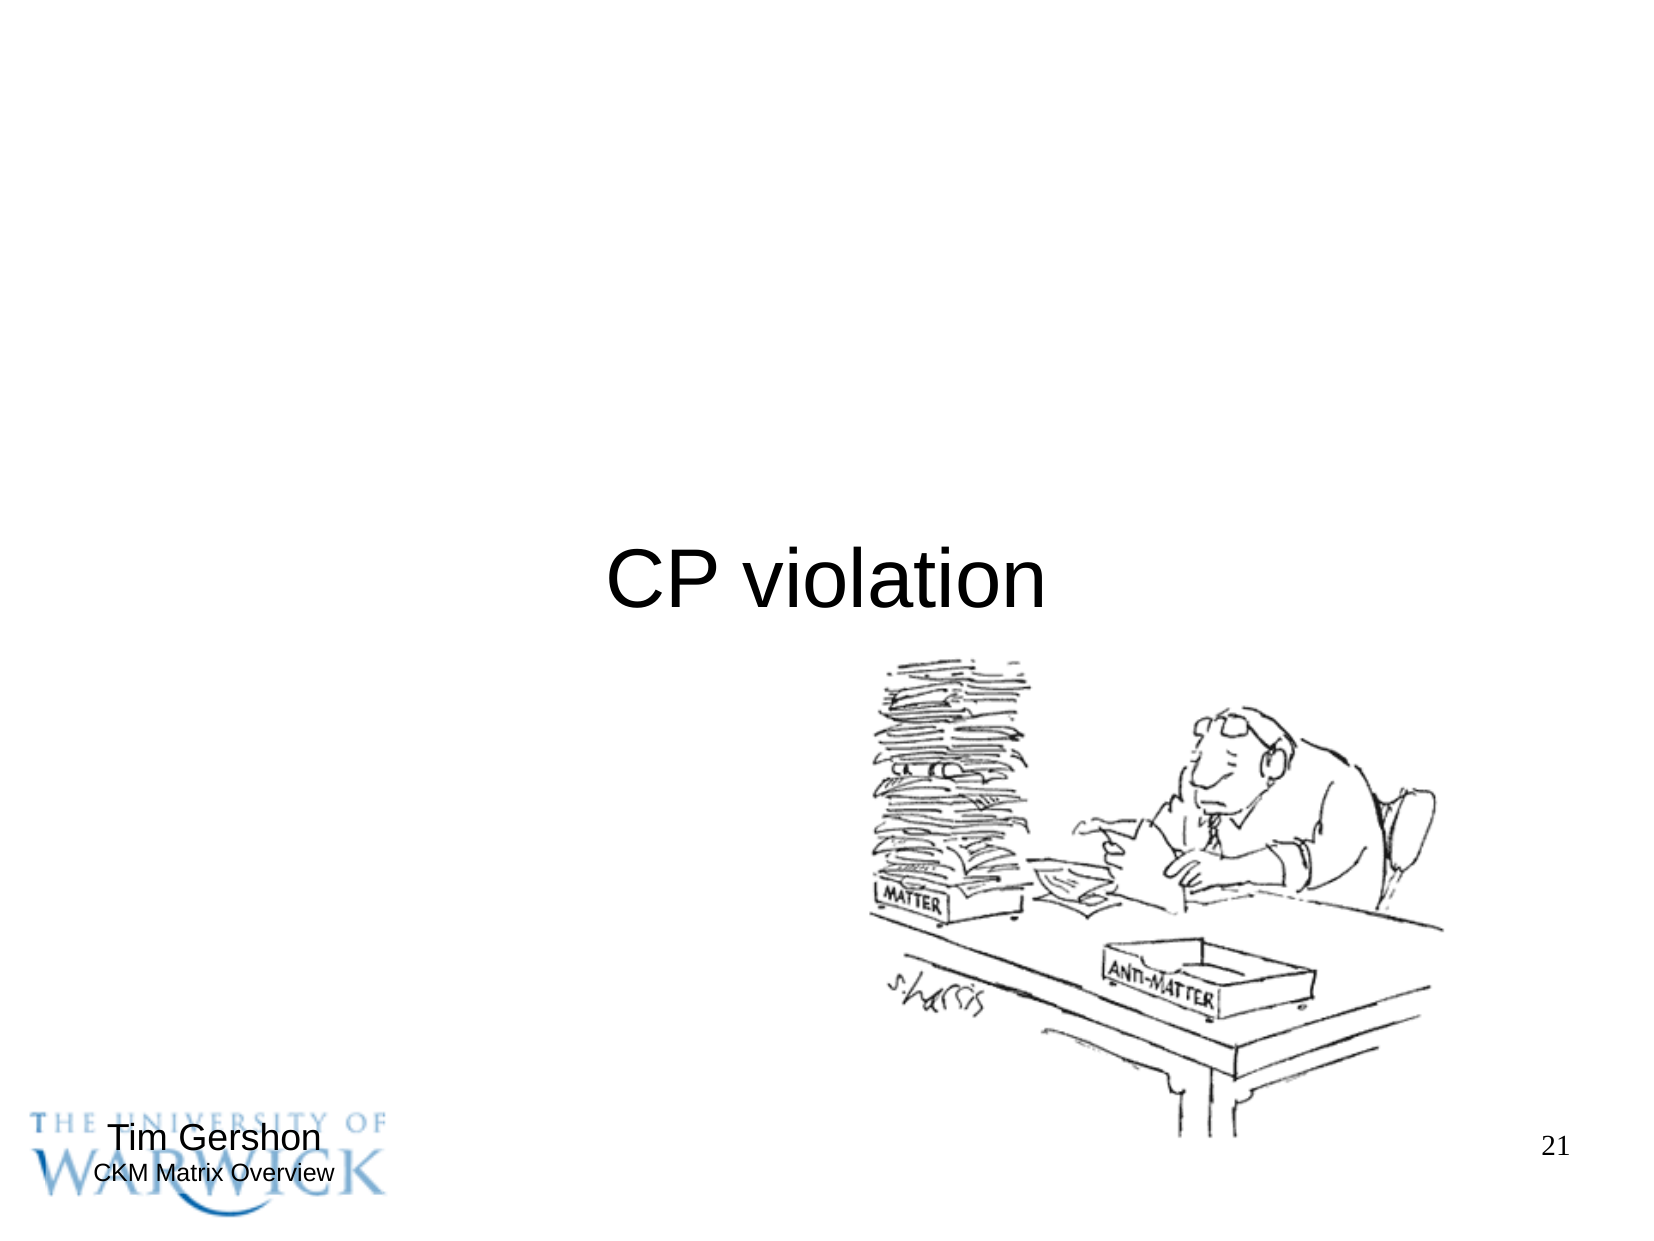

# CP violation
Tim Gershon
CKM Matrix Overview
21